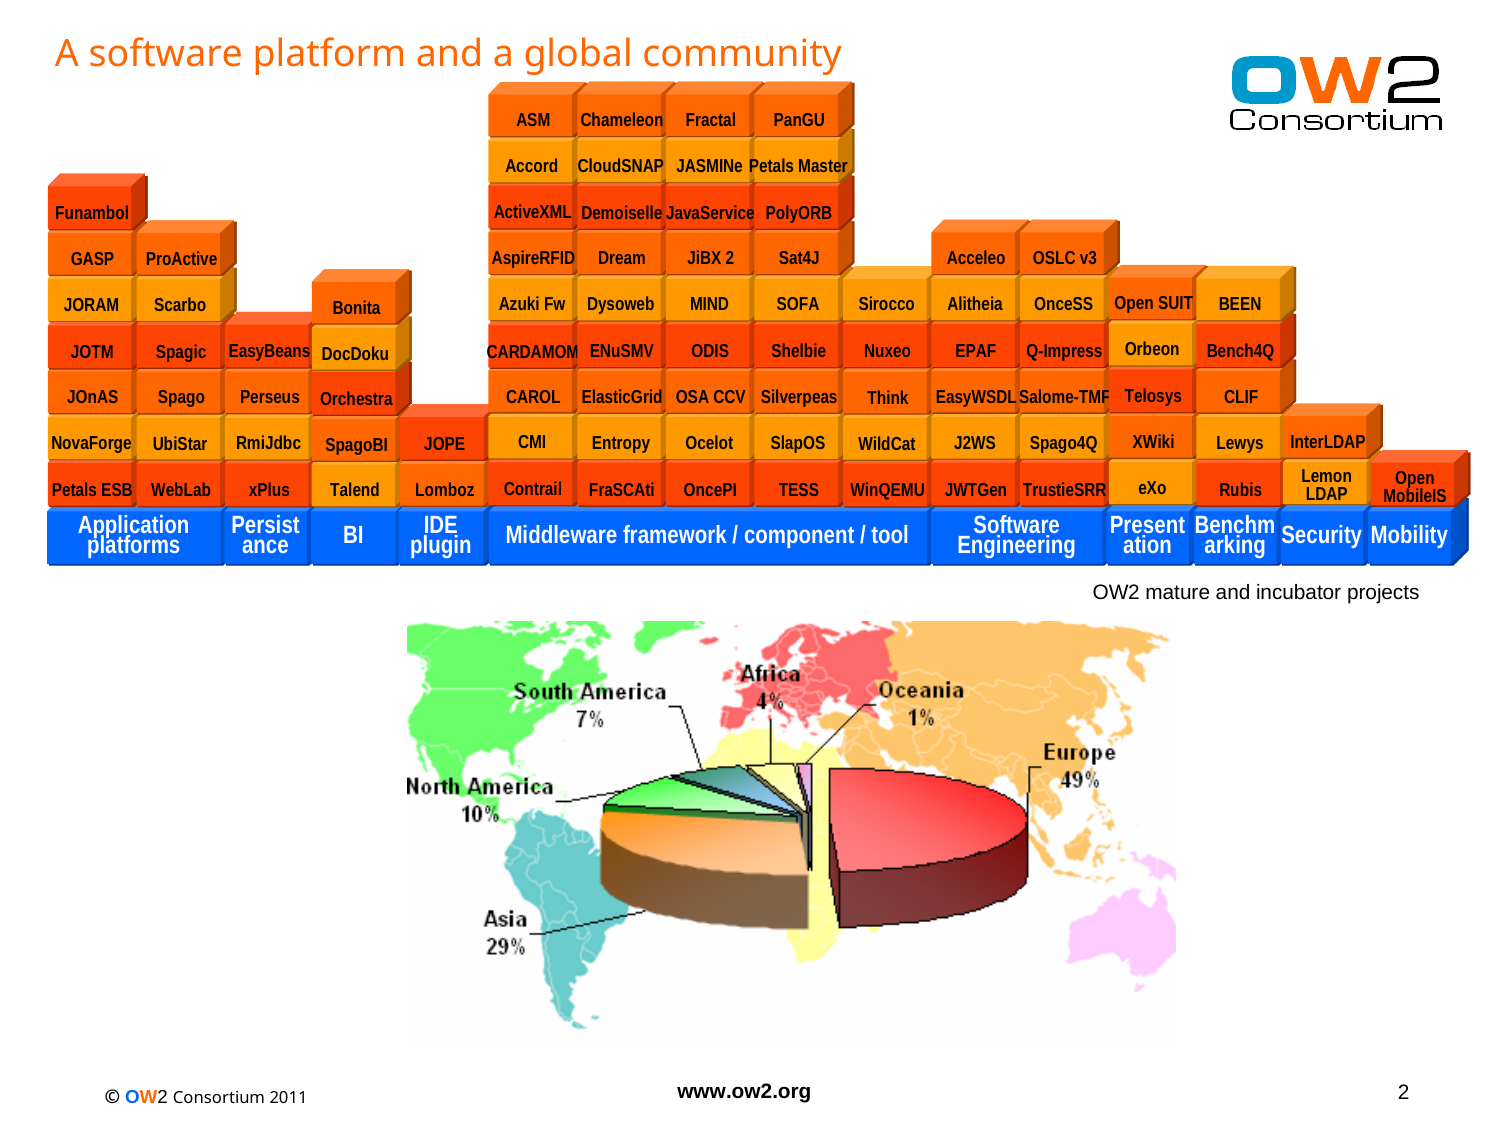

# A software platform and a global community
Chameleon
Open CCM
CloudSNAP
GASP
Demoiselle
Spagic
Dream
Open CCM
Dysoweb
GASP
ENuSMV
Spagic
ElasticGrid
Open CCM
Entropy
GASP
FraSCAti
Spagic
Fractal
Open CCM
JASMINe
GASP
JavaService
Spagic
JiBX 2
Open CCM
MIND
GASP
ODIS
Spagic
OSA CCV
Open CCM
Ocelot
GASP
OncePI
Spagic
PanGU
Open CCM
Petals Master
GASP
PolyORB
Spagic
Sat4J
Open CCM
SOFA
GASP
Shelbie
Spagic
Silverpeas
Open CCM
SlapOS
GASP
TESS
Spagic
ASM
Open CCM
Accord
GASP
ActiveXML
Spagic
AspireRFID
Open CCM
Azuki Fw
GASP
CARDAMOM
Spagic
CAROL
Open CCM
CMI
GASP
Contrail
Spagic
Funambol
Spagic
GASP
Open CCM
JORAM
GASP
JOTM
Spagic
JOnAS
Open CCM
NovaForge
GASP
Petals ESB
Spagic
Acceleo
Open CCM
Alitheia
GASP
EPAF
Spagic
EasyWSDL
Open CCM
J2WS
GASP
JWTGen
Spagic
OSLC v3
Open CCM
OnceSS
GASP
Q-Impress
Spagic
Salome-TMF
Open CCM
Spago4Q
GASP
TrustieSRR
Spagic
ProActive
Open CCM
Scarbo
GASP
Spagic
Spagic
Spago
Open CCM
UbiStar
GASP
WebLab
Spagic
Open SUIT
Open CCM
Orbeon
GASP
Telosys
Spagic
XWiki
Open CCM
eXo
GASP
BEEN
GASP
Bench4Q
Spagic
CLIF
Open CCM
Lewys
GASP
Rubis
Spagic
Sirocco
GASP
Nuxeo
Spagic
Bonita
Open CCM
DocDoku
GASP
Orchestra
Spagic
SpagoBI
Open CCM
Talend
GASP
EasyBeans
Spagic
Perseus
Open CCM
RmiJdbc
GASP
xPlus
Spagic
Think
Open CCM
WildCat
GASP
WinQEMU
Spagic
InterLDAP
Open CCM
JOPE
Spagic
Lomboz
Open CCM
Lemon
LDAP
GASP
Open
MobileIS
Spagic
Application platforms
Persist
ance
BI
IDE
plugin
Middleware framework / component / tool
Software Engineering
Presentation
Benchmarking
Security
Mobility
OW2 mature and incubator projects
2